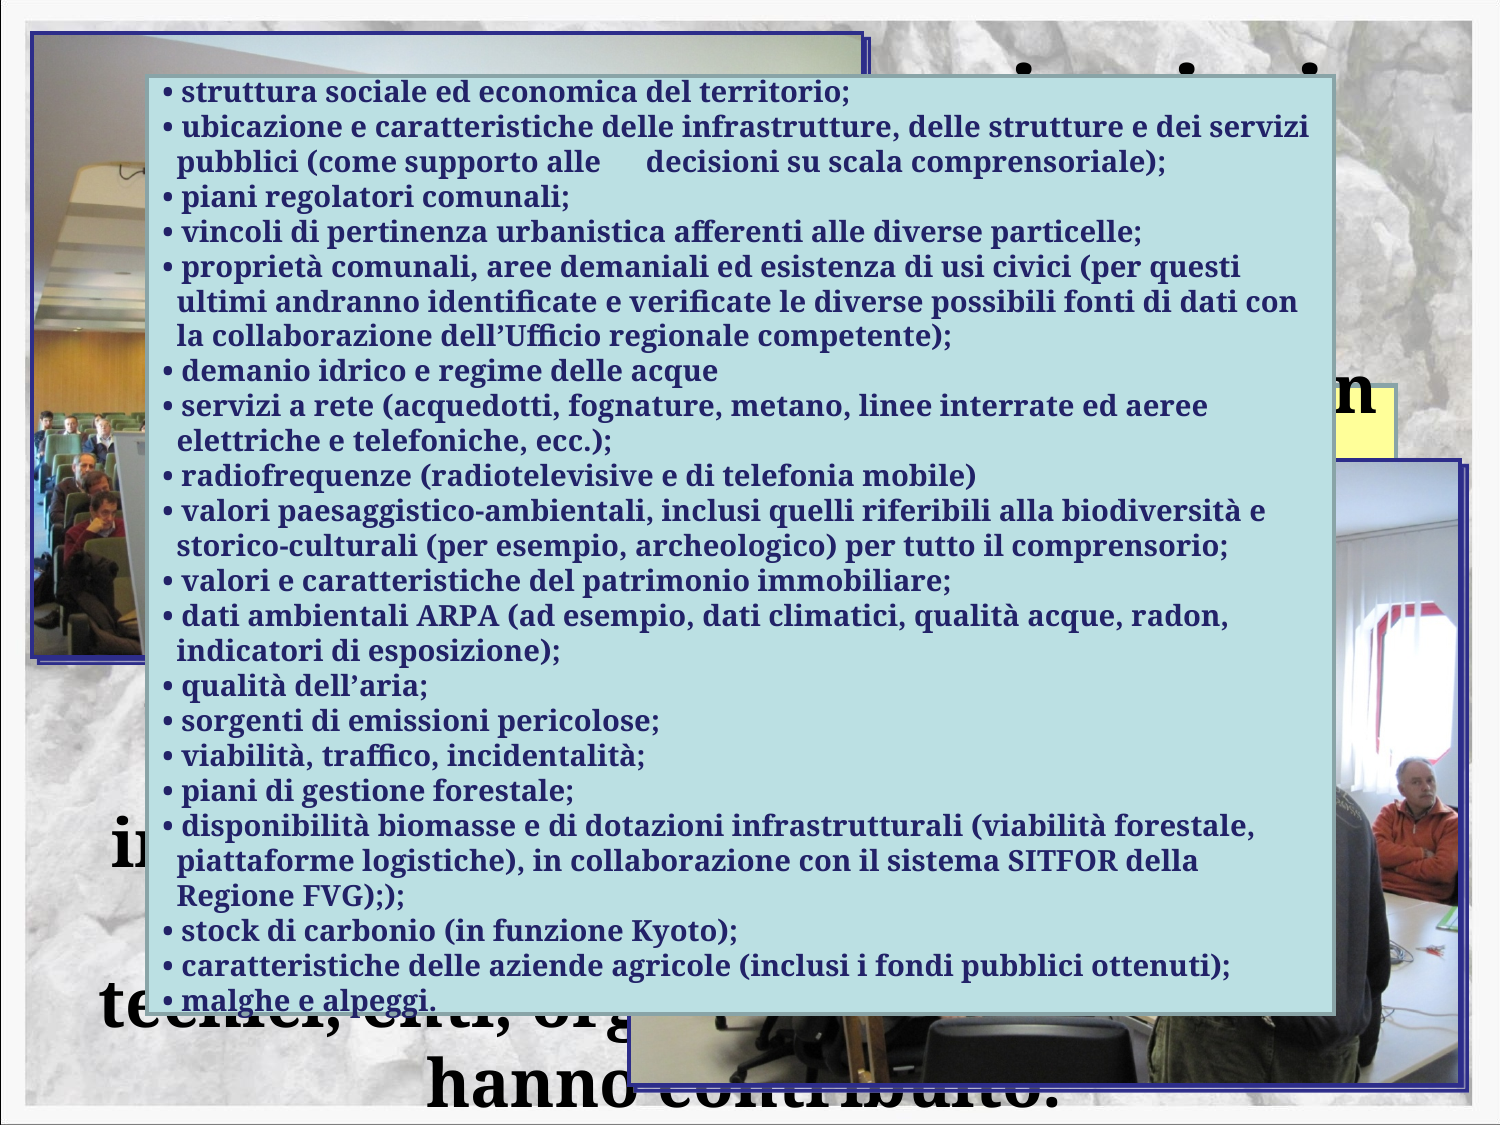

Da dove vengono i primi soldi ?
• struttura sociale ed economica del territorio;
• ubicazione e caratteristiche delle infrastrutture, delle strutture e dei servizi pubblici (come supporto alle      decisioni su scala comprensoriale);
• piani regolatori comunali;
• vincoli di pertinenza urbanistica afferenti alle diverse particelle;
• proprietà comunali, aree demaniali ed esistenza di usi civici (per questi ultimi andranno identificate e verificate le diverse possibili fonti di dati con la collaborazione dell’Ufficio regionale competente);
• demanio idrico e regime delle acque
• servizi a rete (acquedotti, fognature, metano, linee interrate ed aeree elettriche e telefoniche, ecc.);
• radiofrequenze (radiotelevisive e di telefonia mobile)
• valori paesaggistico-ambientali, inclusi quelli riferibili alla biodiversità e storico-culturali (per esempio, archeologico) per tutto il comprensorio;
• valori e caratteristiche del patrimonio immobiliare;
• dati ambientali ARPA (ad esempio, dati climatici, qualità acque, radon, indicatori di esposizione);
• qualità dell’aria;
• sorgenti di emissioni pericolose;
• viabilità, traffico, incidentalità;
• piani di gestione forestale;
• disponibilità biomasse e di dotazioni infrastrutturali (viabilità forestale, piattaforme logistiche), in collaborazione con il sistema SITFOR della Regione FVG););
• stock di carbonio (in funzione Kyoto);
• caratteristiche delle aziende agricole (inclusi i fondi pubblici ottenuti);
• malghe e alpeggi.
Progetto Agenda 21
trasparenza
condivisione
partecipazione
La costruzione dei contenuti e delle modalità di funzionamento della infrastruttura ha seguito un processo partecipato in cui amministratori, tecnici, enti, organizzazioni e cittadini hanno contribuito.